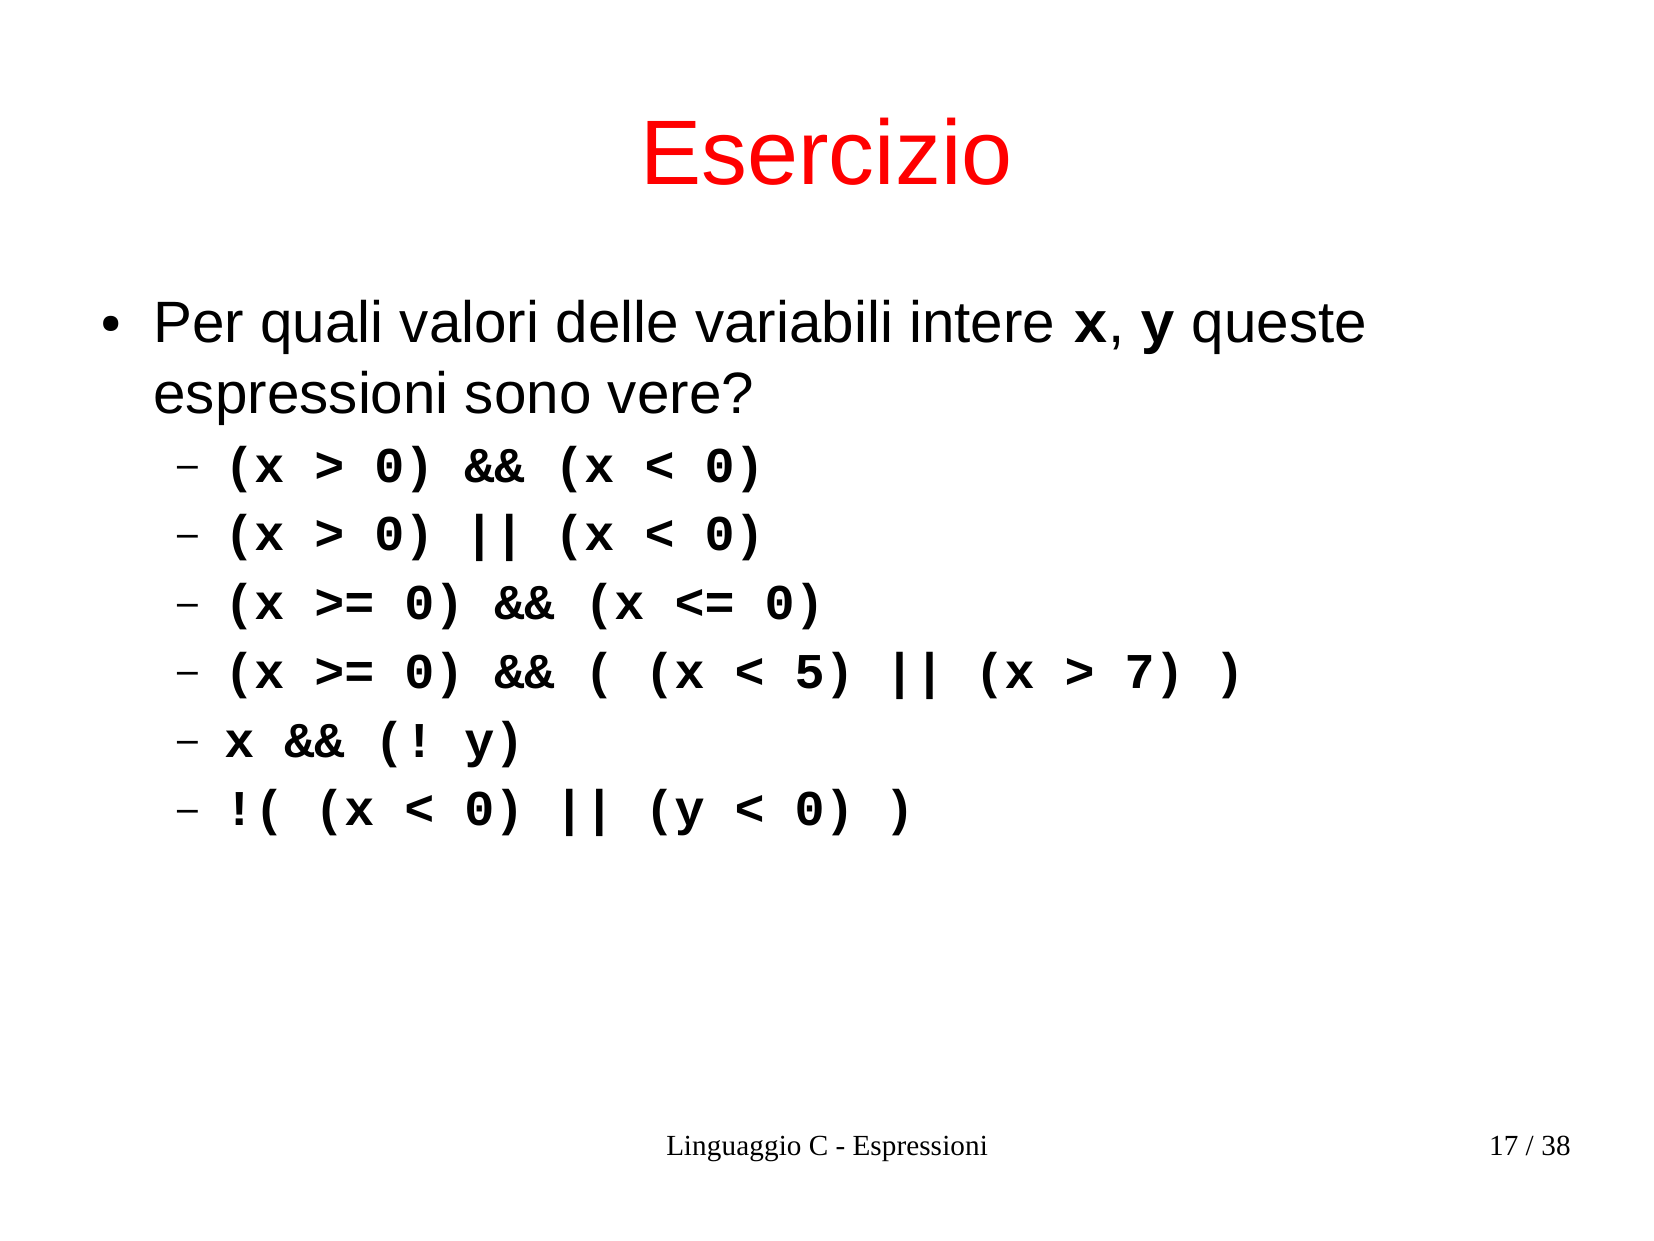

# Esercizio
Per quali valori delle variabili intere x, y queste espressioni sono vere?
(x > 0) && (x < 0)
(x > 0) || (x < 0)
(x >= 0) && (x <= 0)
(x >= 0) && ( (x < 5) || (x > 7) )
x && (! y)
!( (x < 0) || (y < 0) )
Linguaggio C - Espressioni
17